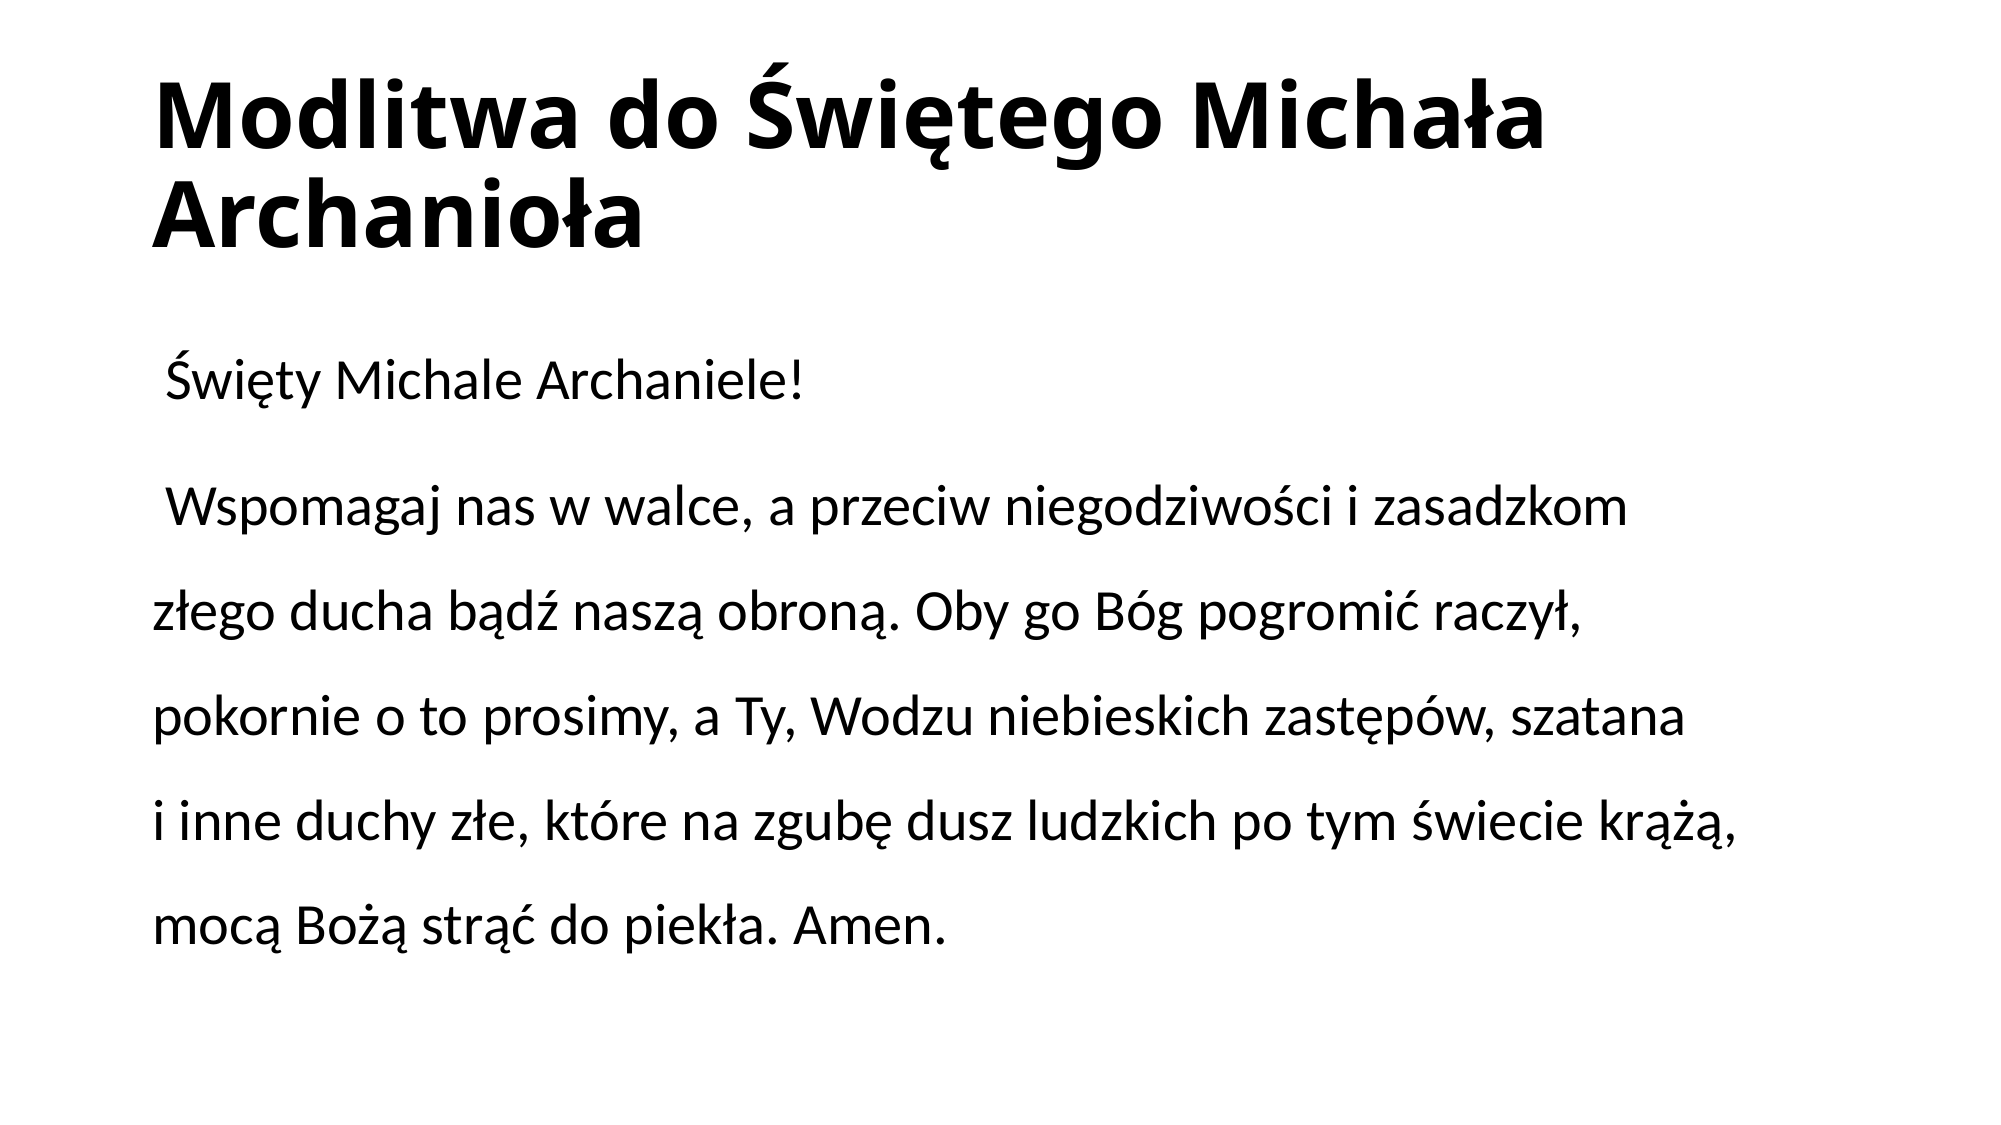

# Modlitwa do Świętego Michała Archanioła
 Święty Michale Archaniele!
 Wspomagaj nas w walce, a przeciw niegodziwości i zasadzkom złego ducha bądź naszą obroną. Oby go Bóg pogromić raczył, pokornie o to prosimy, a Ty, Wodzu niebieskich zastępów, szatana i inne duchy złe, które na zgubę dusz ludzkich po tym świecie krążą, mocą Bożą strąć do piekła. Amen.